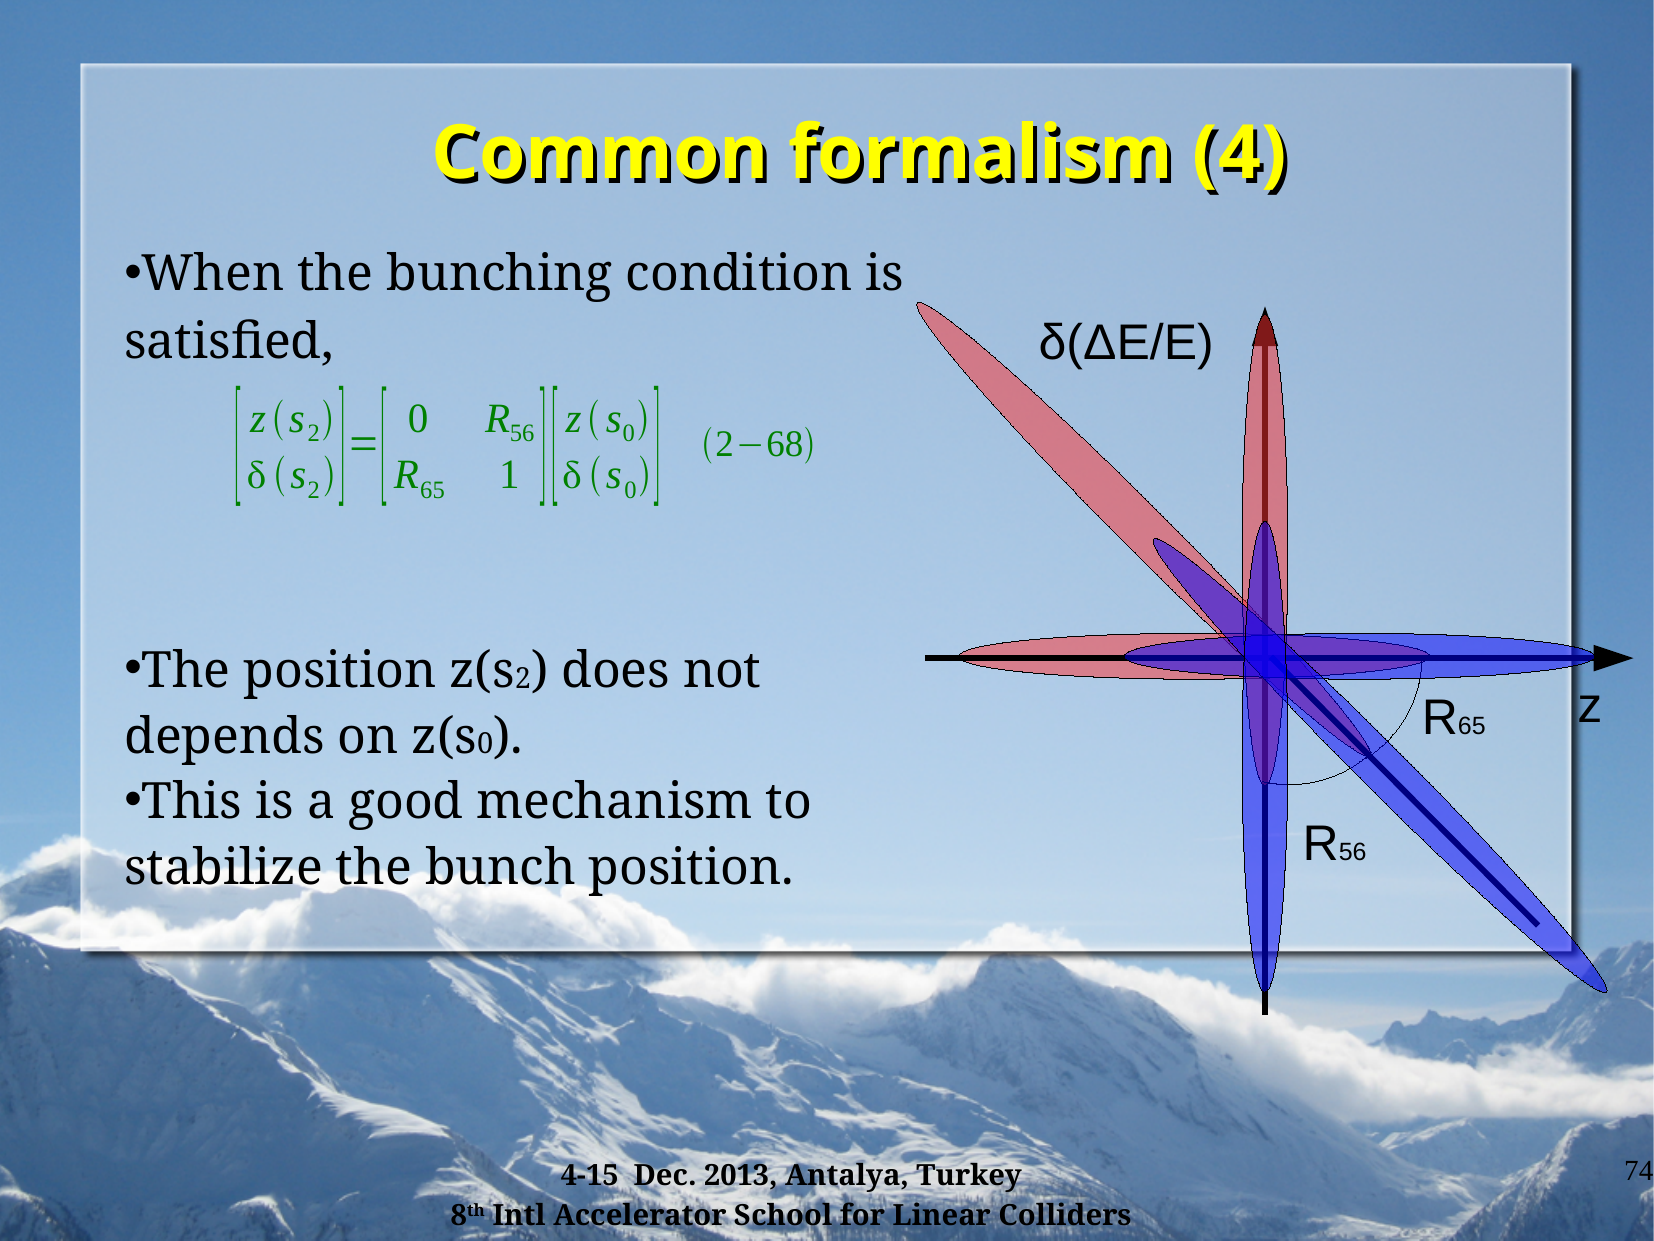

# Common formalism (4)
When the bunching condition is satisfied,
The position z(s2) does not depends on z(s0).
This is a good mechanism to stabilize the bunch position.
δ(ΔE/E)
z
R65
R56
74